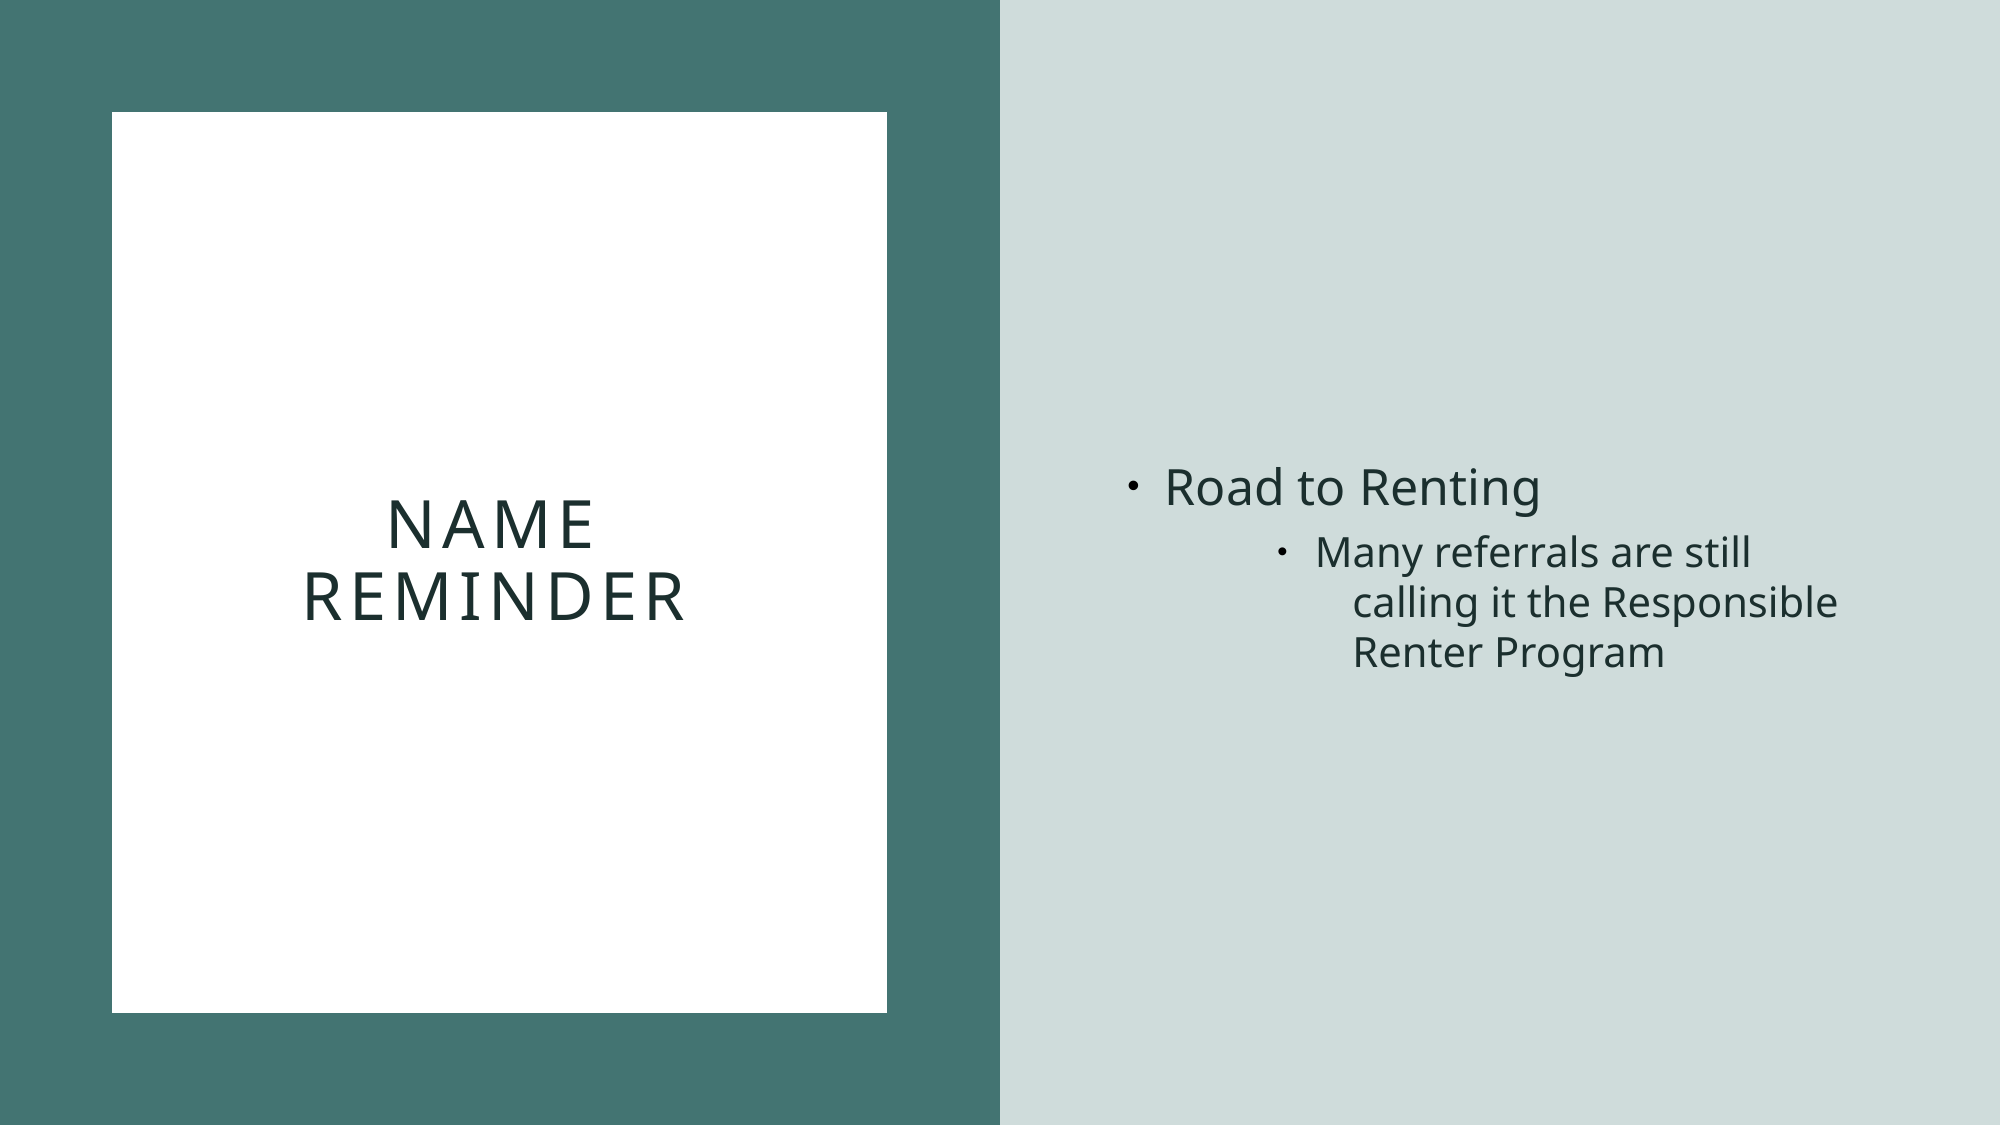

Road to Renting
Many referrals are still calling it the Responsible Renter Program
# Name reminder